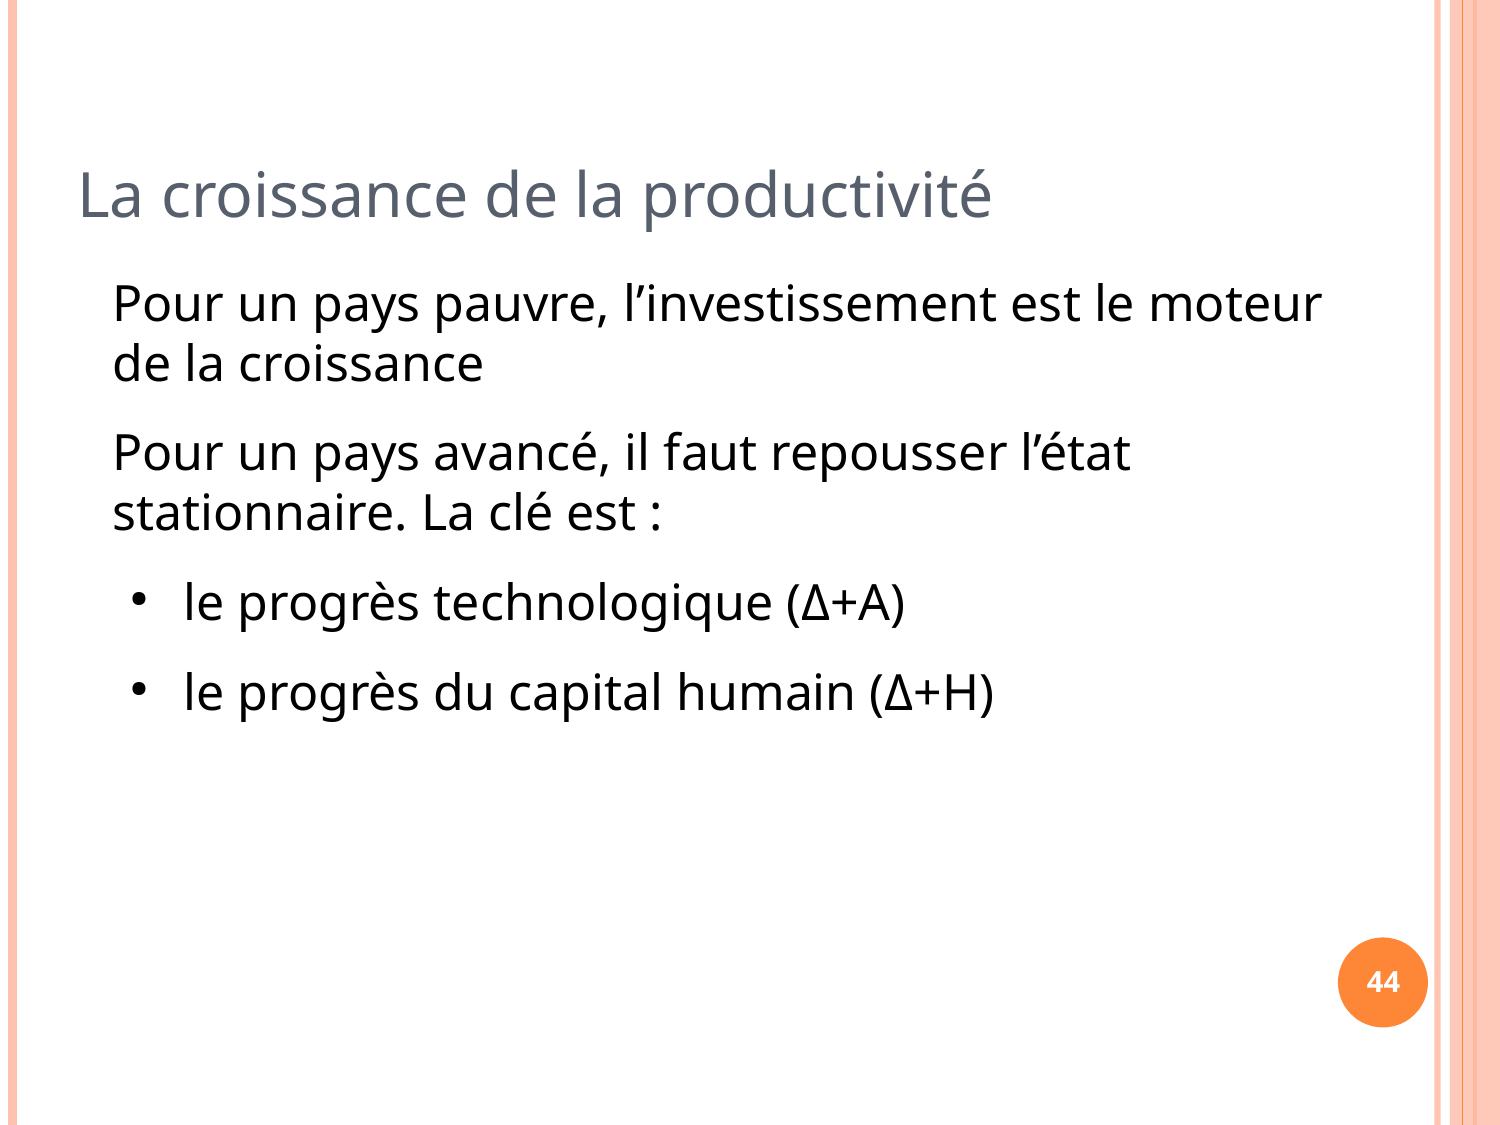

# La croissance de la productivité
Pour un pays pauvre, l’investissement est le moteur de la croissance
Pour un pays avancé, il faut repousser l’état stationnaire. La clé est :
le progrès technologique (Δ+A)
le progrès du capital humain (Δ+H)